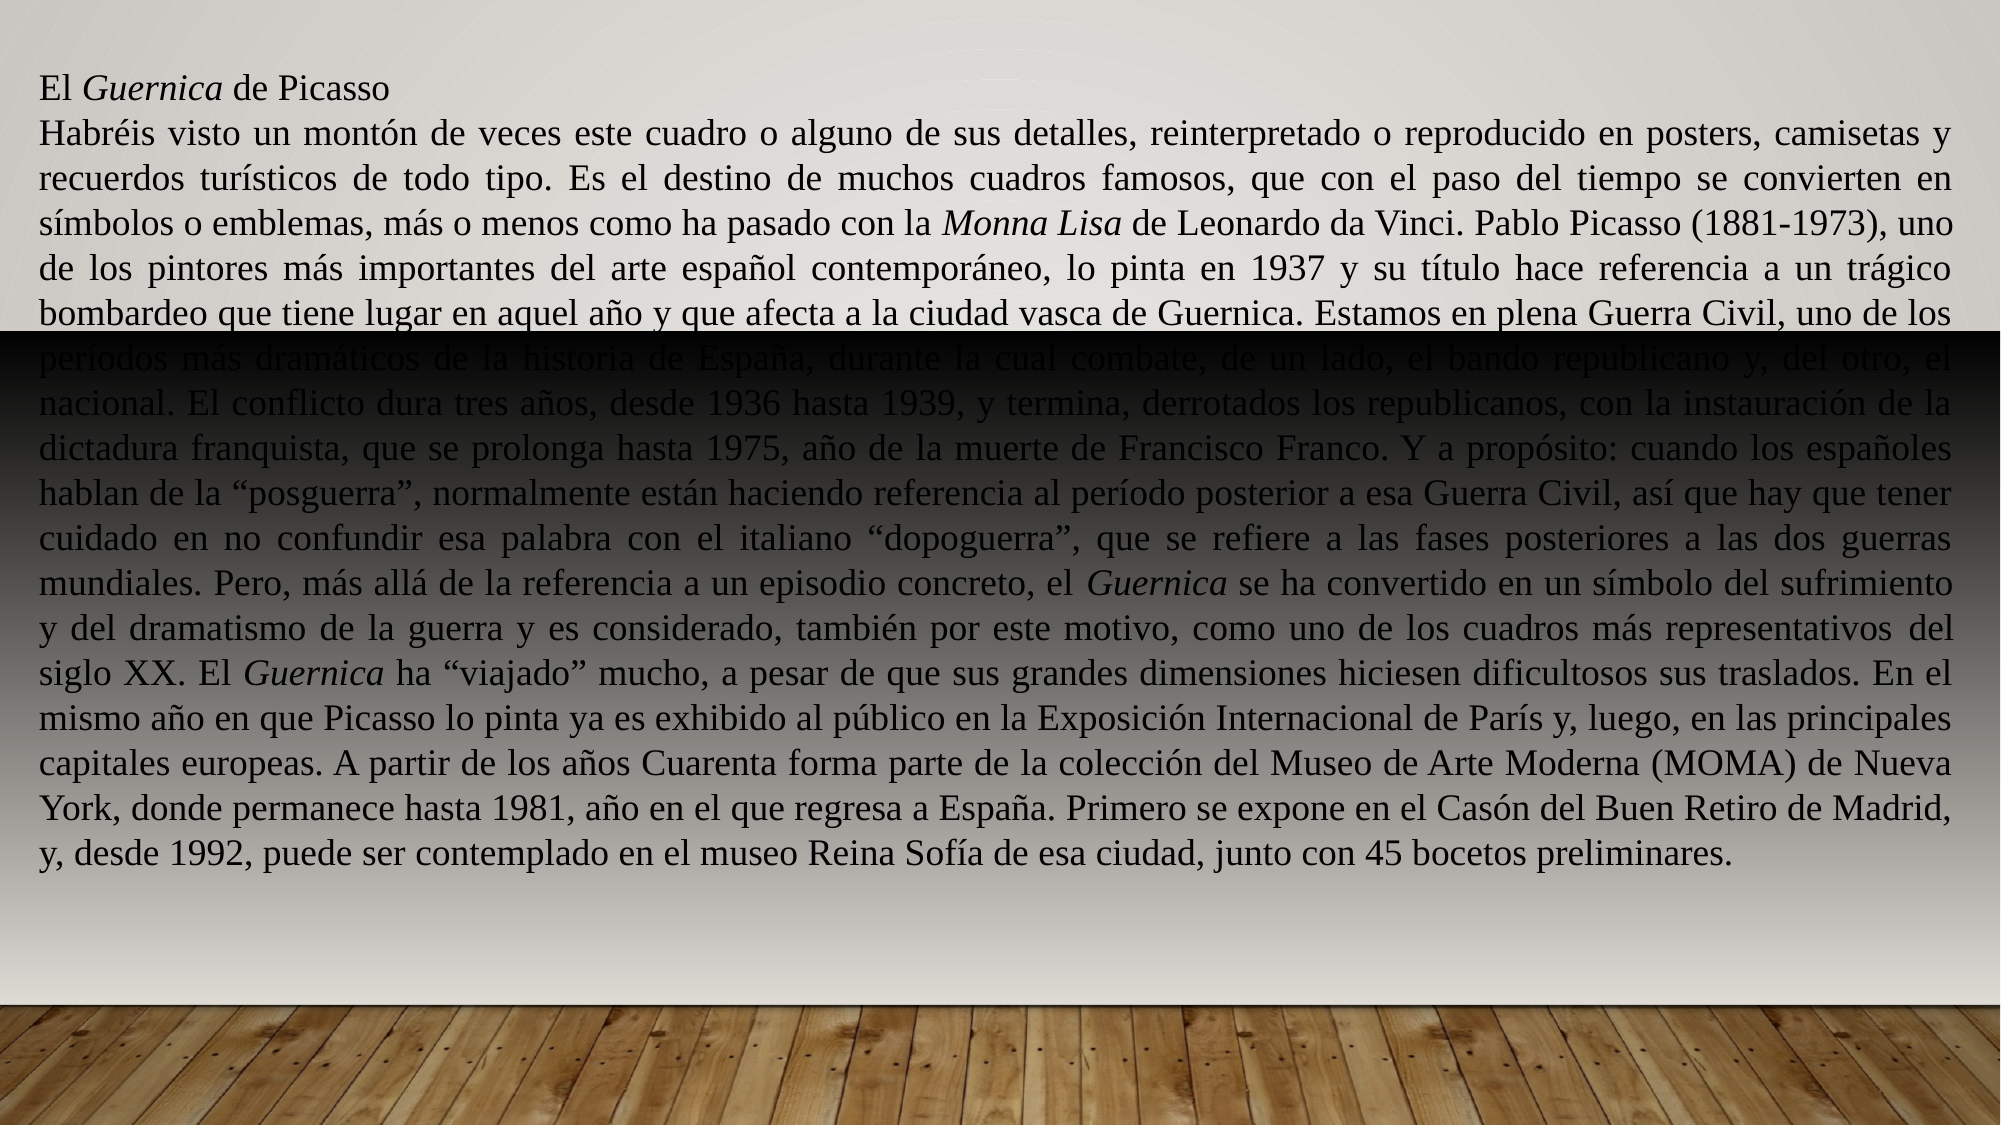

El Guernica de Picasso
Habréis visto un montón de veces este cuadro o alguno de sus detalles, reinterpretado o reproducido en posters, camisetas y recuerdos turísticos de todo tipo. Es el destino de muchos cuadros famosos, que con el paso del tiempo se convierten en símbolos o emblemas, más o menos como ha pasado con la Monna Lisa de Leonardo da Vinci. Pablo Picasso (1881-1973), uno de los pintores más importantes del arte español contemporáneo, lo pinta en 1937 y su título hace referencia a un trágico bombardeo que tiene lugar en aquel año y que afecta a la ciudad vasca de Guernica. Estamos en plena Guerra Civil, uno de los períodos más dramáticos de la historia de España, durante la cual combate, de un lado, el bando republicano y, del otro, el nacional. El conflicto dura tres años, desde 1936 hasta 1939, y termina, derrotados los republicanos, con la instauración de la dictadura franquista, que se prolonga hasta 1975, año de la muerte de Francisco Franco. Y a propósito: cuando los españoles hablan de la “posguerra”, normalmente están haciendo referencia al período posterior a esa Guerra Civil, así que hay que tener cuidado en no confundir esa palabra con el italiano “dopoguerra”, que se refiere a las fases posteriores a las dos guerras mundiales. Pero, más allá de la referencia a un episodio concreto, el Guernica se ha convertido en un símbolo del sufrimiento y del dramatismo de la guerra y es considerado, también por este motivo, como uno de los cuadros más representativos del siglo XX. El Guernica ha “viajado” mucho, a pesar de que sus grandes dimensiones hiciesen dificultosos sus traslados. En el mismo año en que Picasso lo pinta ya es exhibido al público en la Exposición Internacional de París y, luego, en las principales capitales europeas. A partir de los años Cuarenta forma parte de la colección del Museo de Arte Moderna (MOMA) de Nueva York, donde permanece hasta 1981, año en el que regresa a España. Primero se expone en el Casón del Buen Retiro de Madrid, y, desde 1992, puede ser contemplado en el museo Reina Sofía de esa ciudad, junto con 45 bocetos preliminares.